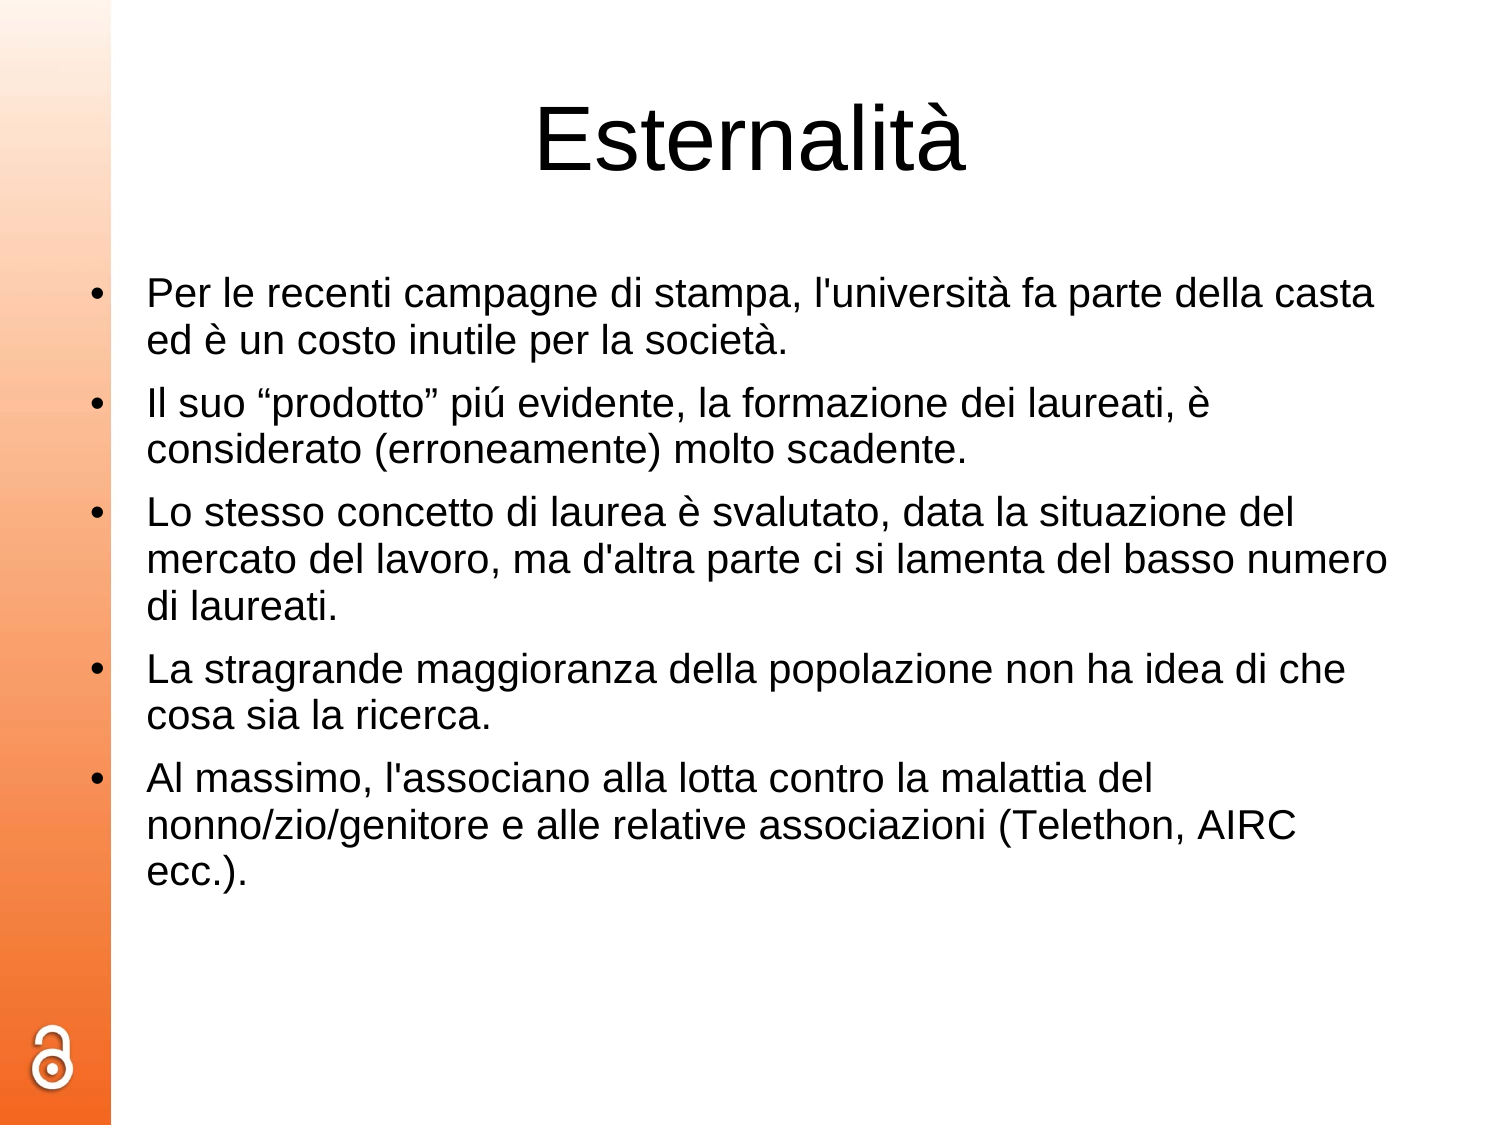

# Esternalità
Per le recenti campagne di stampa, l'università fa parte della casta ed è un costo inutile per la società.
Il suo “prodotto” piú evidente, la formazione dei laureati, è considerato (erroneamente) molto scadente.
Lo stesso concetto di laurea è svalutato, data la situazione del mercato del lavoro, ma d'altra parte ci si lamenta del basso numero di laureati.
La stragrande maggioranza della popolazione non ha idea di che cosa sia la ricerca.
Al massimo, l'associano alla lotta contro la malattia del nonno/zio/genitore e alle relative associazioni (Telethon, AIRC ecc.).